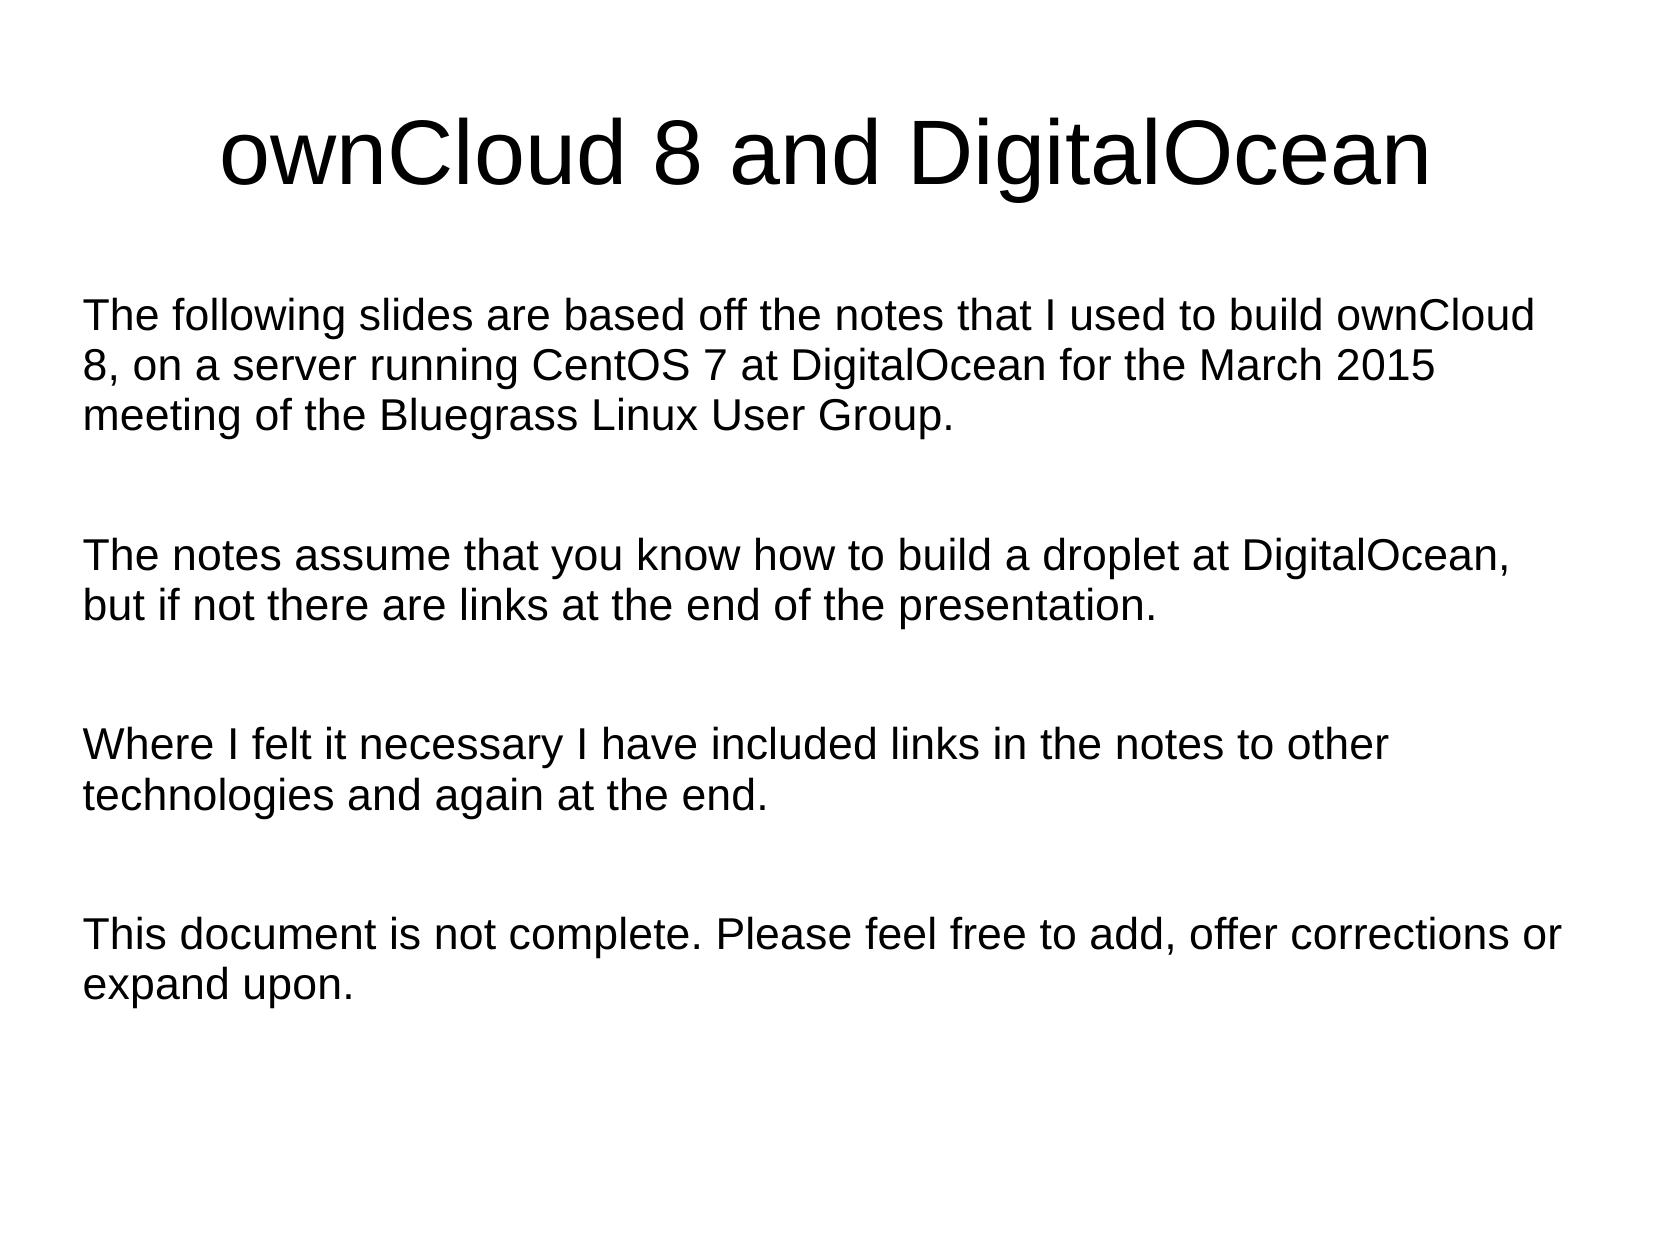

# ownCloud 8 and DigitalOcean
The following slides are based off the notes that I used to build ownCloud 8, on a server running CentOS 7 at DigitalOcean for the March 2015 meeting of the Bluegrass Linux User Group.
The notes assume that you know how to build a droplet at DigitalOcean, but if not there are links at the end of the presentation.
Where I felt it necessary I have included links in the notes to other technologies and again at the end.
This document is not complete. Please feel free to add, offer corrections or expand upon.